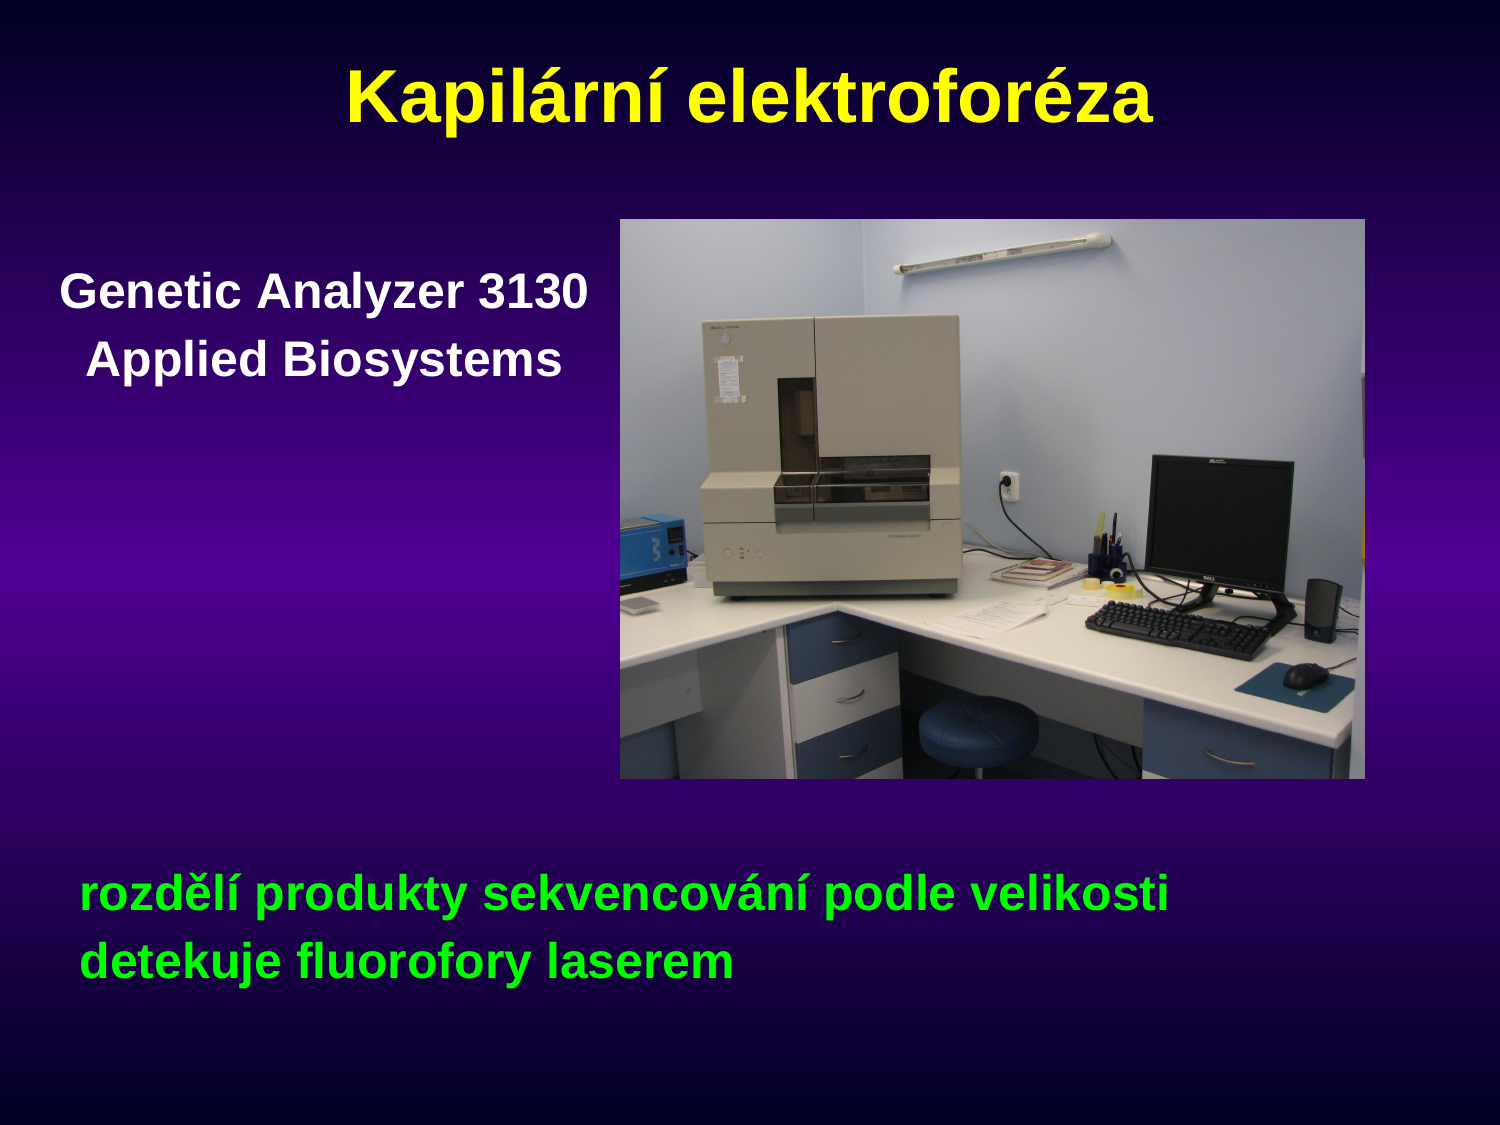

# Kapilární elektroforéza
Genetic Analyzer 3130
Applied Biosystems
rozdělí produkty sekvencování podle velikosti
detekuje fluorofory laserem